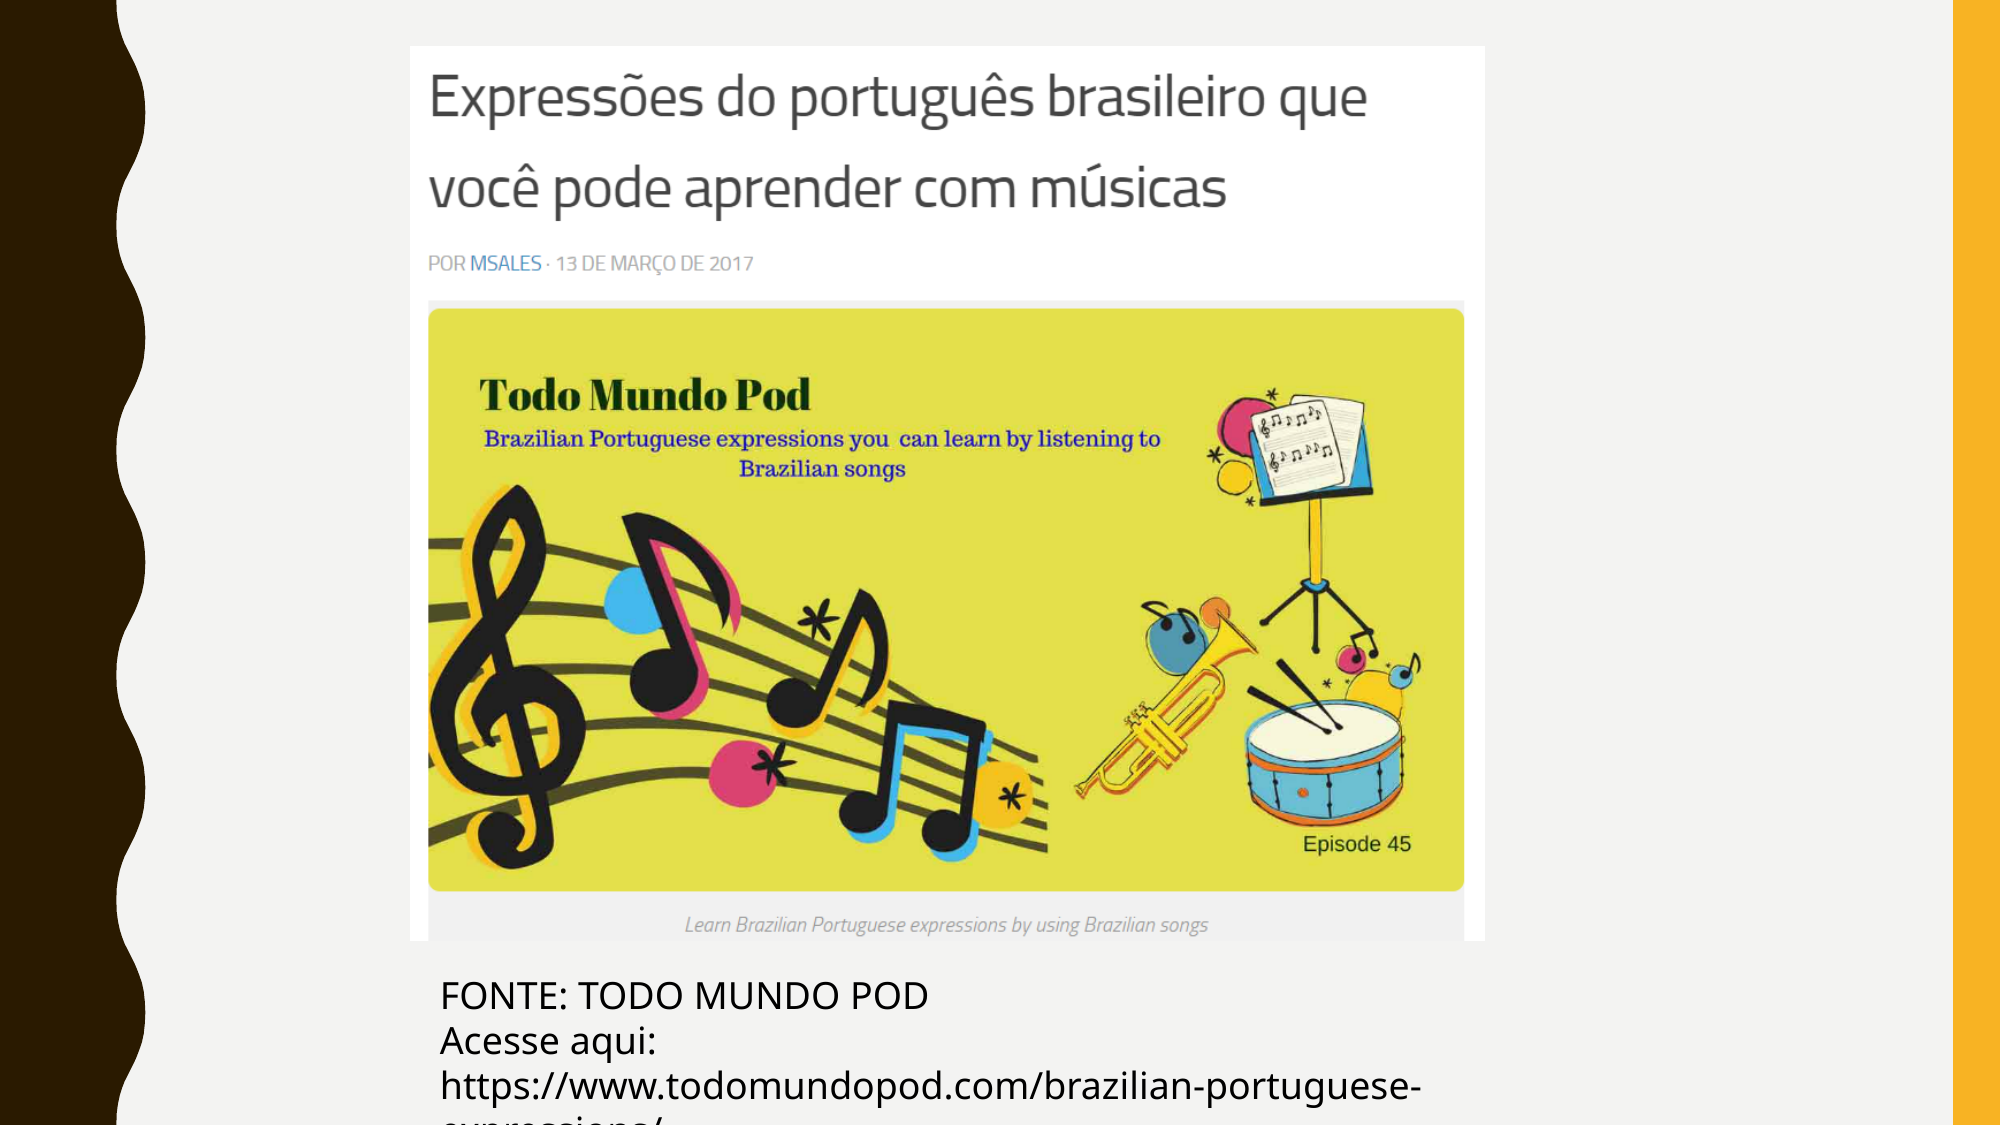

FONTE: TODO MUNDO POD
Acesse aqui:
https://www.todomundopod.com/brazilian-portuguese-expressions/